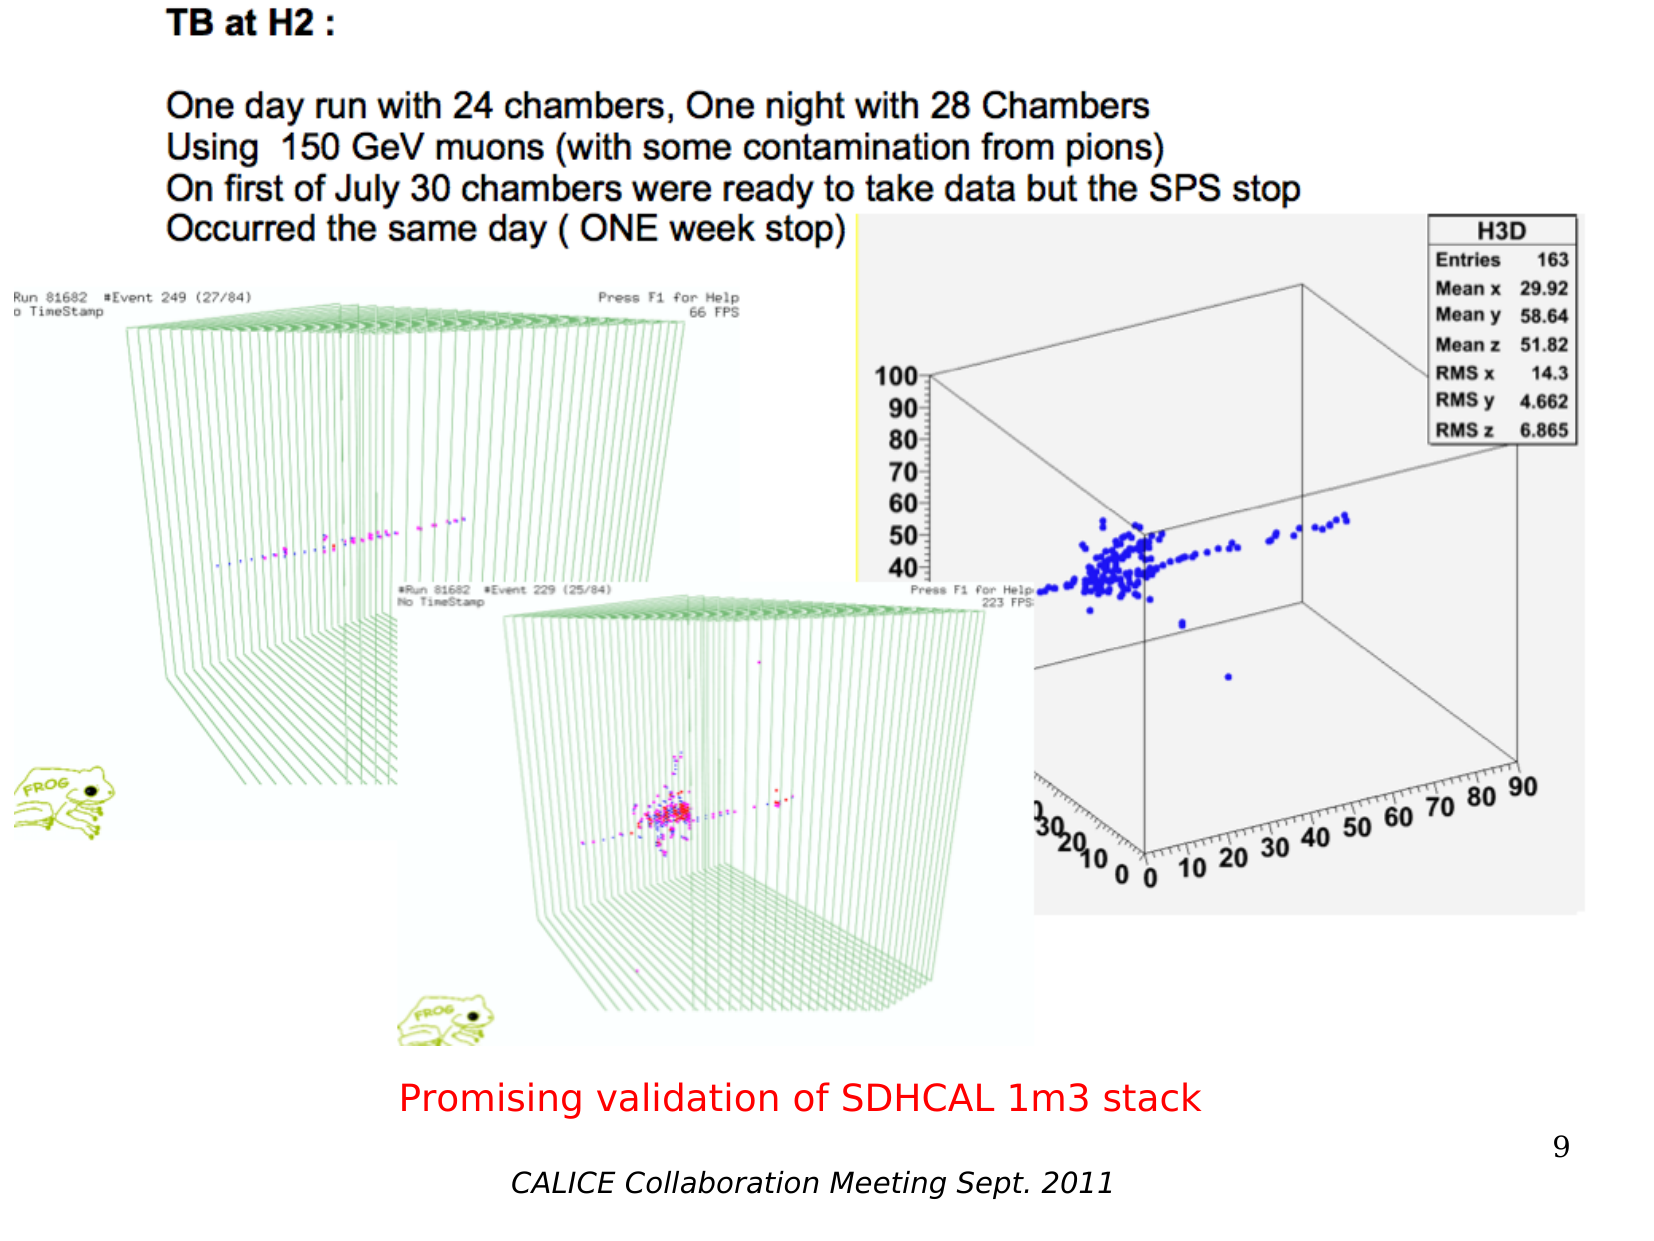

Promising validation of SDHCAL 1m3 stack
9